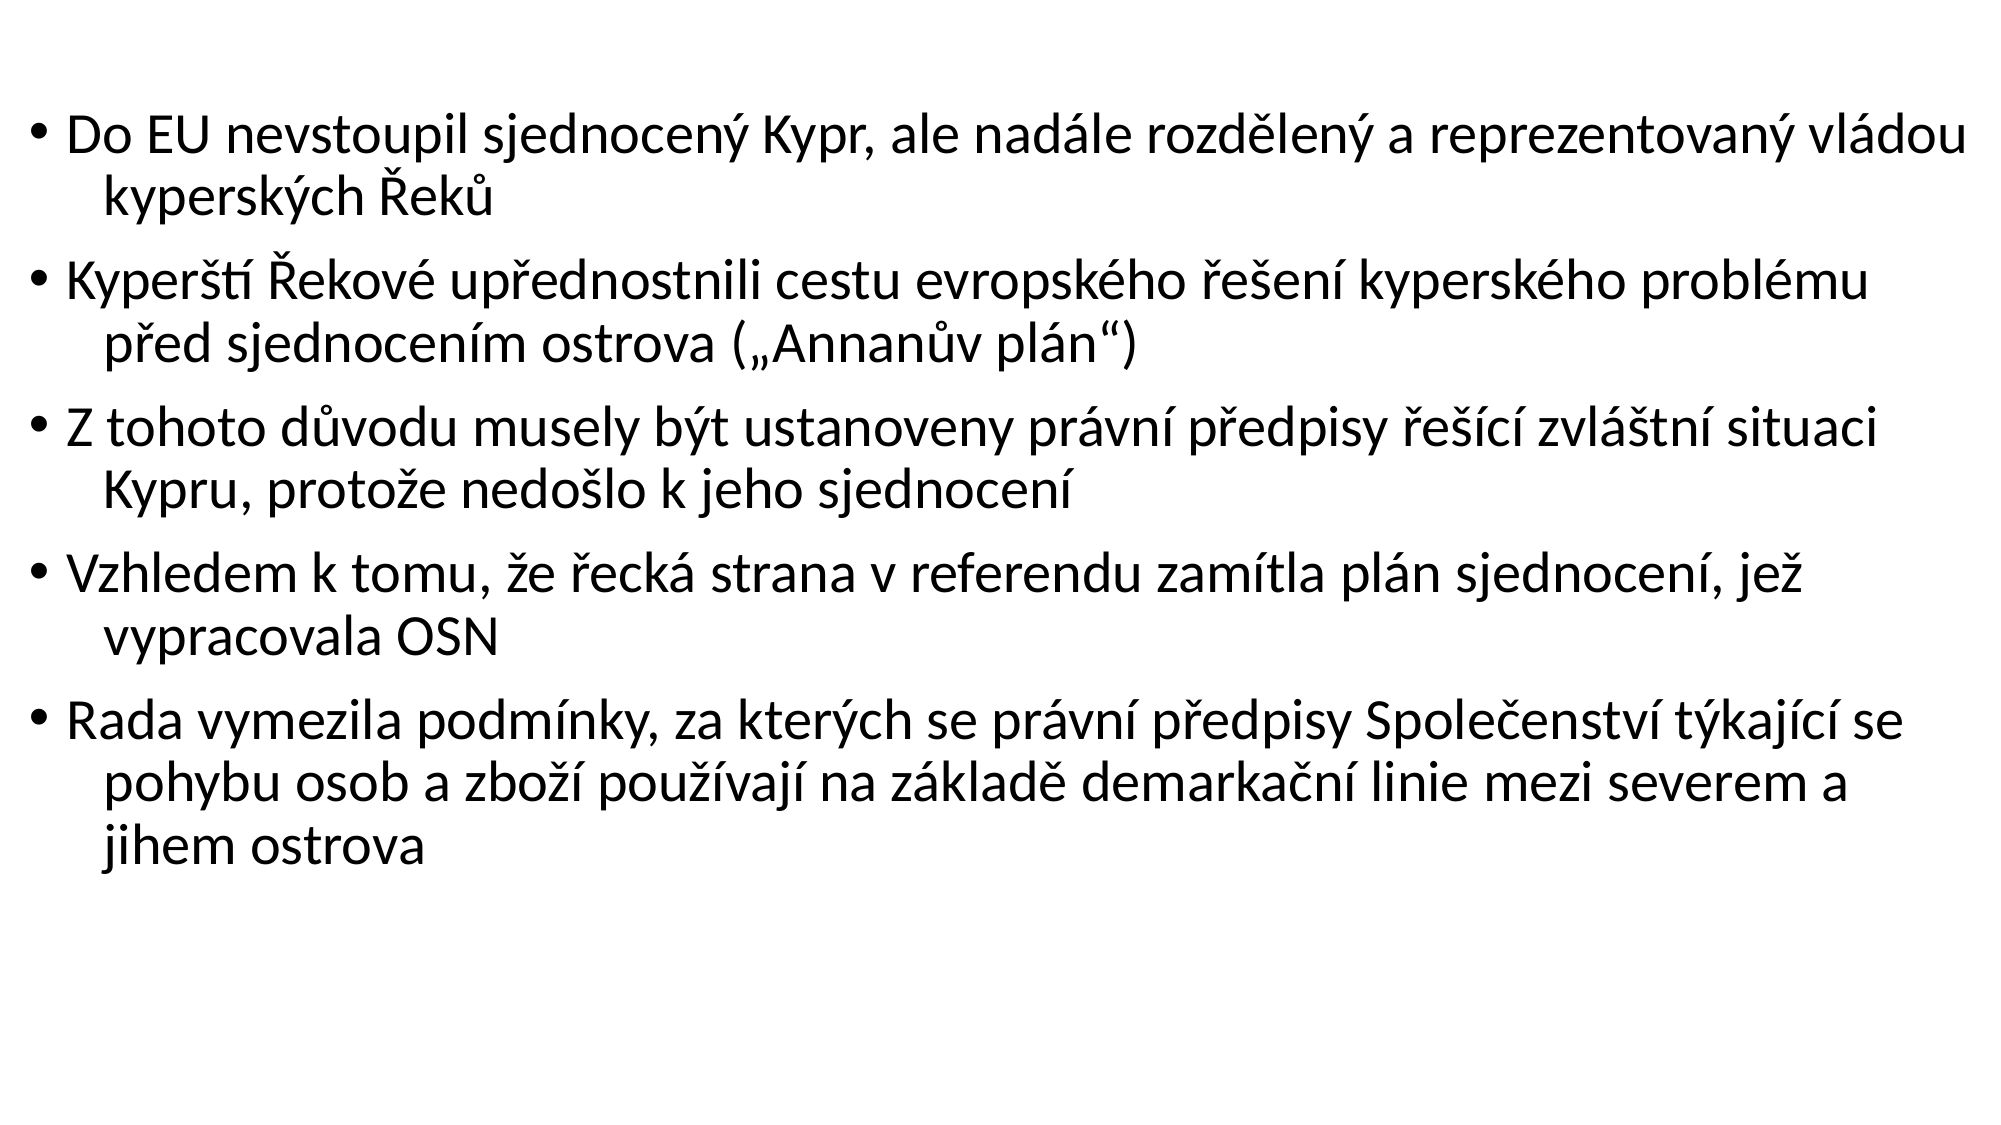

#
Do EU nevstoupil sjednocený Kypr, ale nadále rozdělený a reprezentovaný vládou kyperských Řeků
Kyperští Řekové upřednostnili cestu evropského řešení kyperského problému před sjednocením ostrova („Annanův plán“)
Z tohoto důvodu musely být ustanoveny právní předpisy řešící zvláštní situaci Kypru, protože nedošlo k jeho sjednocení
Vzhledem k tomu, že řecká strana v referendu zamítla plán sjednocení, jež vypracovala OSN
Rada vymezila podmínky, za kterých se právní předpisy Společenství týkající se pohybu osob a zboží používají na základě demarkační linie mezi severem a jihem ostrova